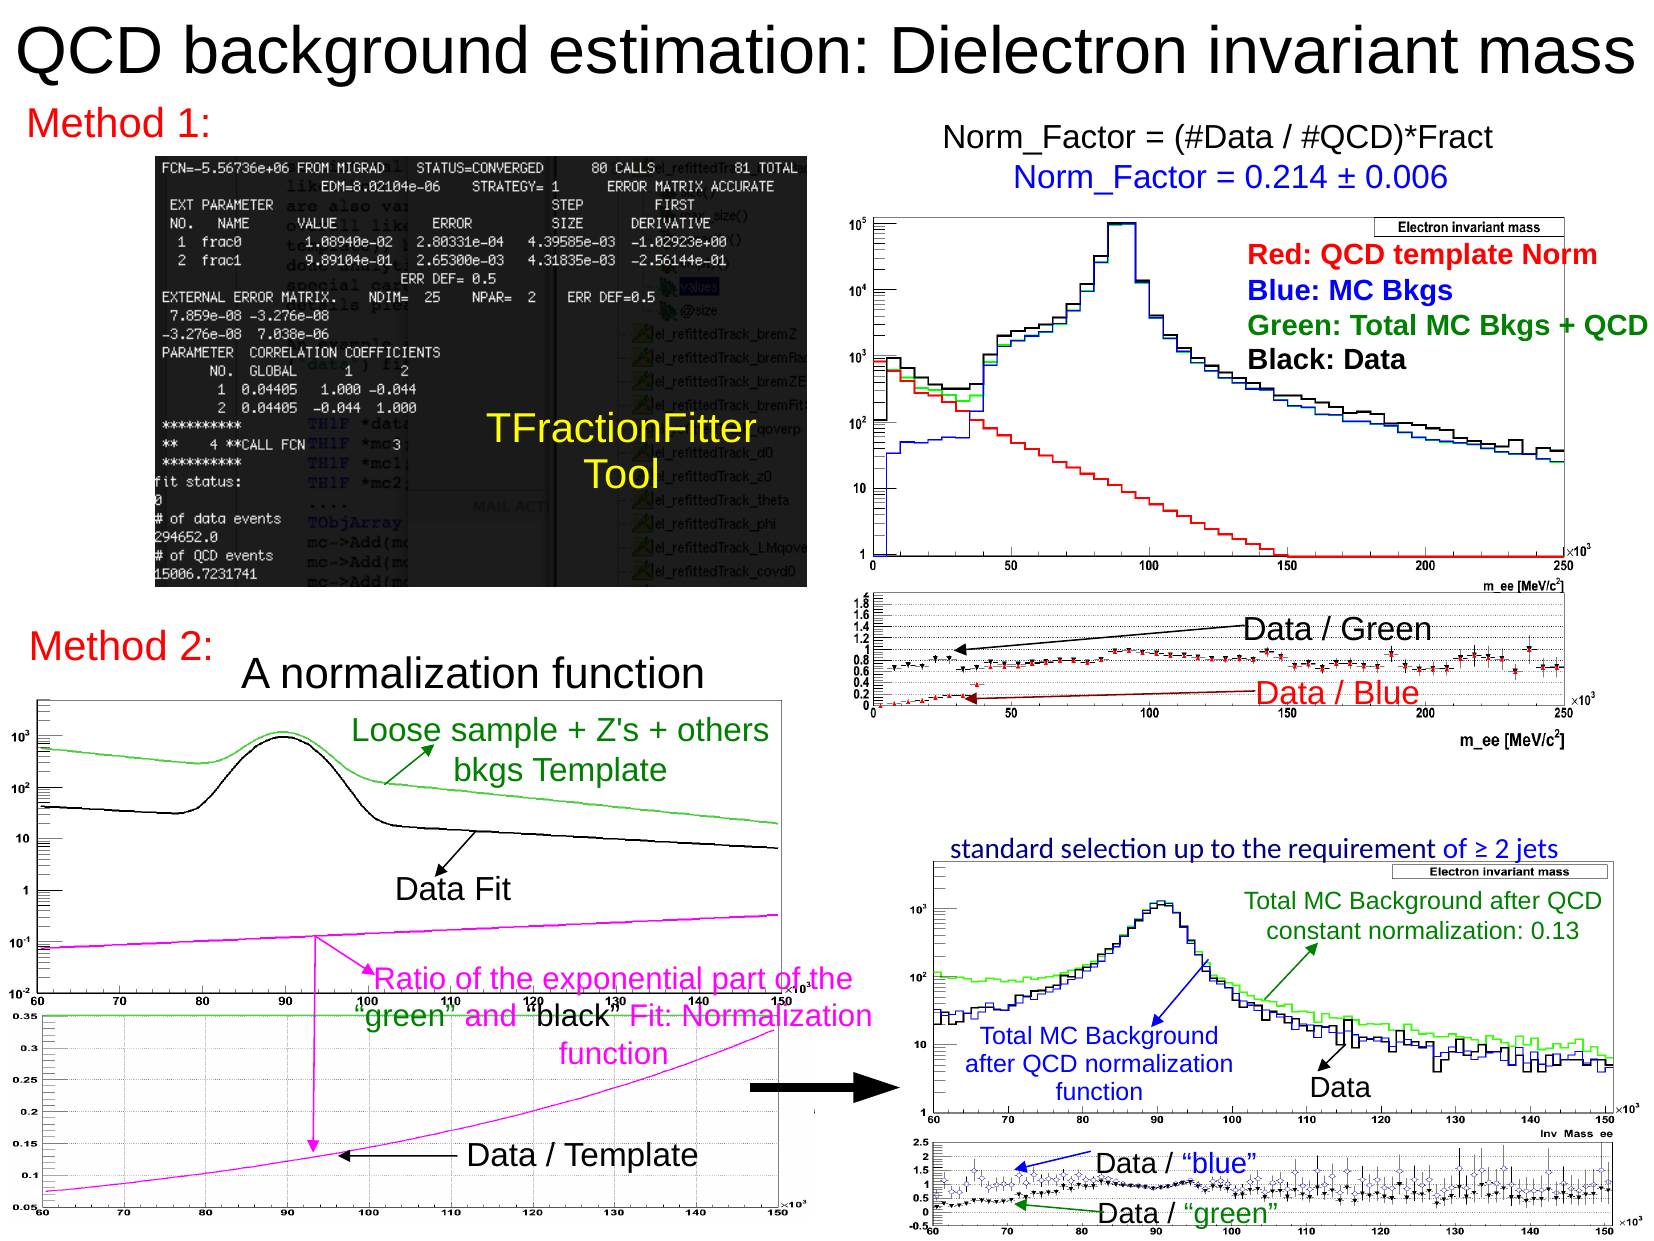

# QCD background estimation: Dielectron invariant mass
Method 1:
Norm_Factor = (#Data / #QCD)*Fract
Norm_Factor = 0.214 ± 0.006
Red: QCD template Norm
Blue: MC Bkgs
Green: Total MC Bkgs + QCD
Black: Data
TFractionFitter Tool
Data / Green
Method 2:
A normalization function
Data / Blue
Loose sample + Z's + others bkgs Template
standard selection up to the requirement of ≥ 2 jets
Data Fit
Total MC Background after QCD constant normalization: 0.13
Ratio of the exponential part of the “green” and “black” Fit: Normalization function
Total MC Background after QCD normalization function
Data
Data / Template
Data / “blue”
Data / “green”